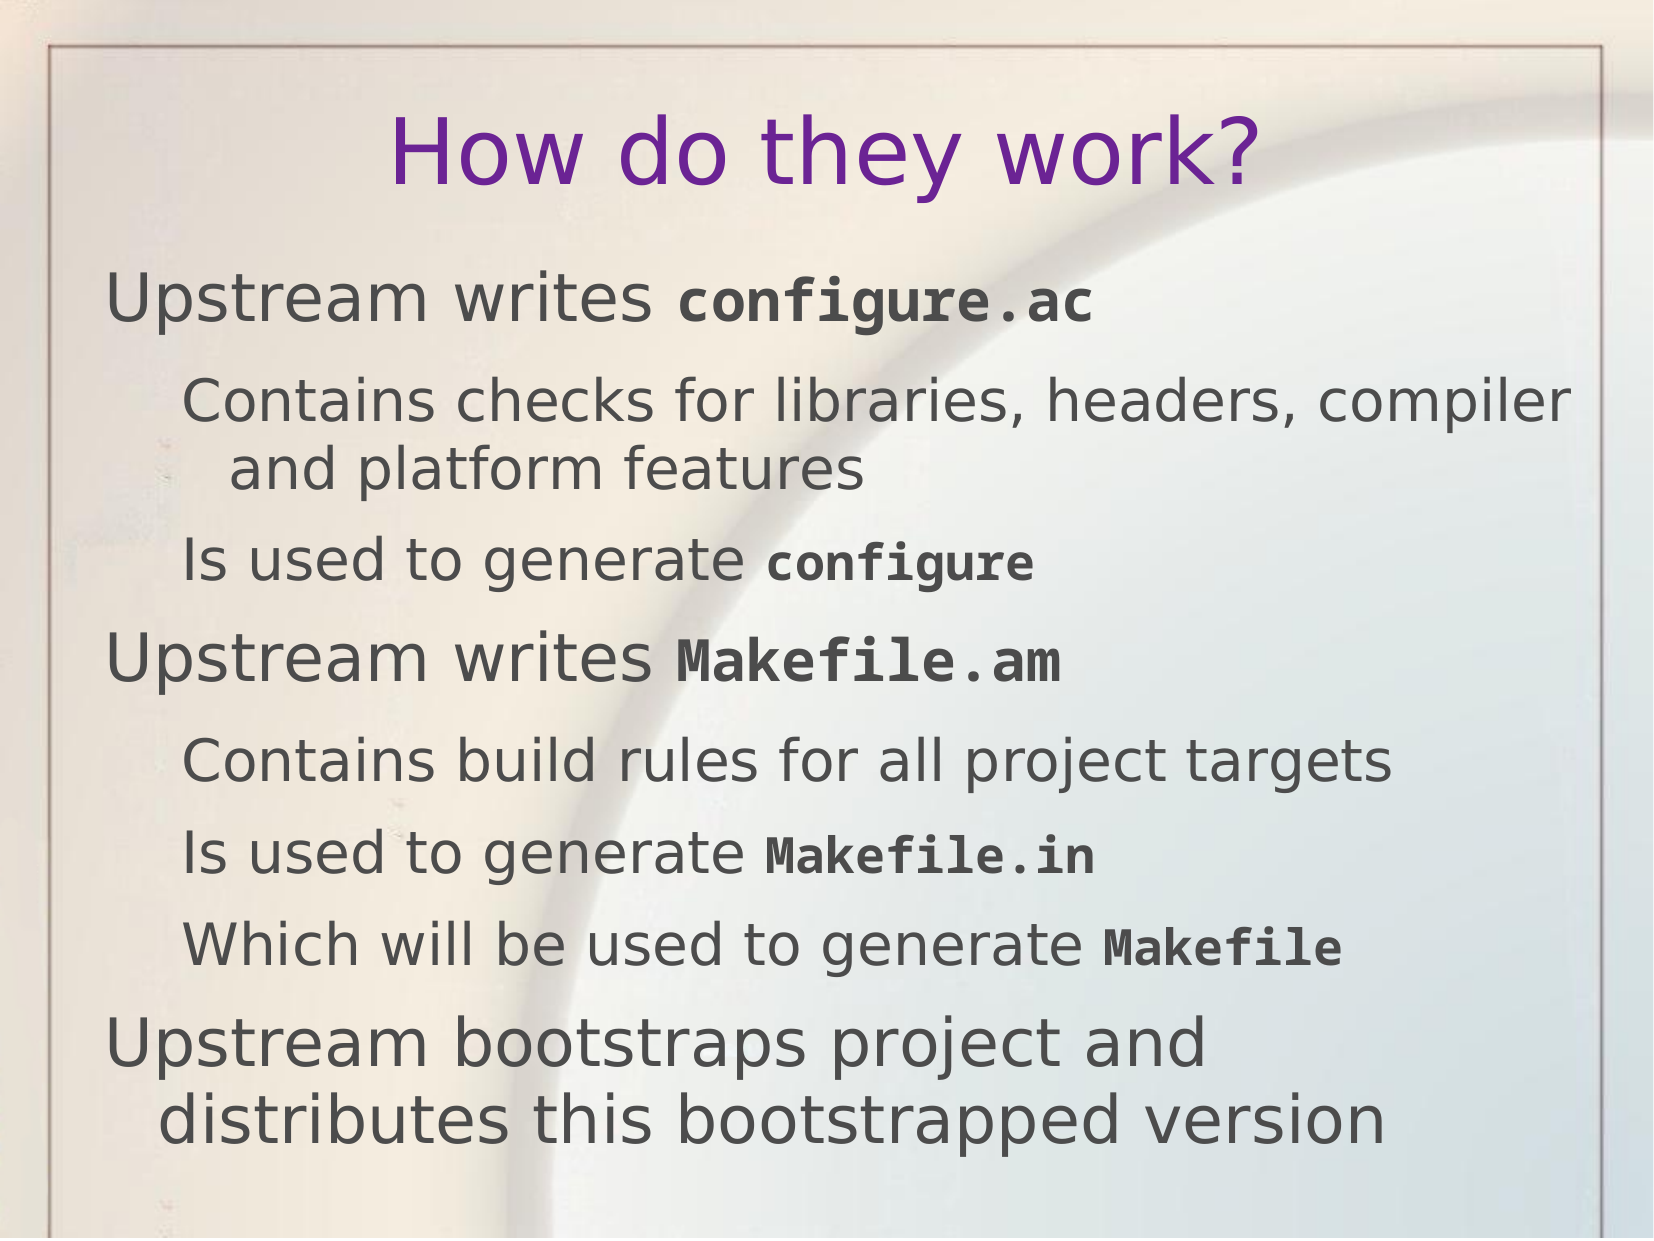

# How do they work?
Upstream writes configure.ac
Contains checks for libraries, headers, compiler and platform features
Is used to generate configure
Upstream writes Makefile.am
Contains build rules for all project targets
Is used to generate Makefile.in
Which will be used to generate Makefile
Upstream bootstraps project and distributes this bootstrapped version